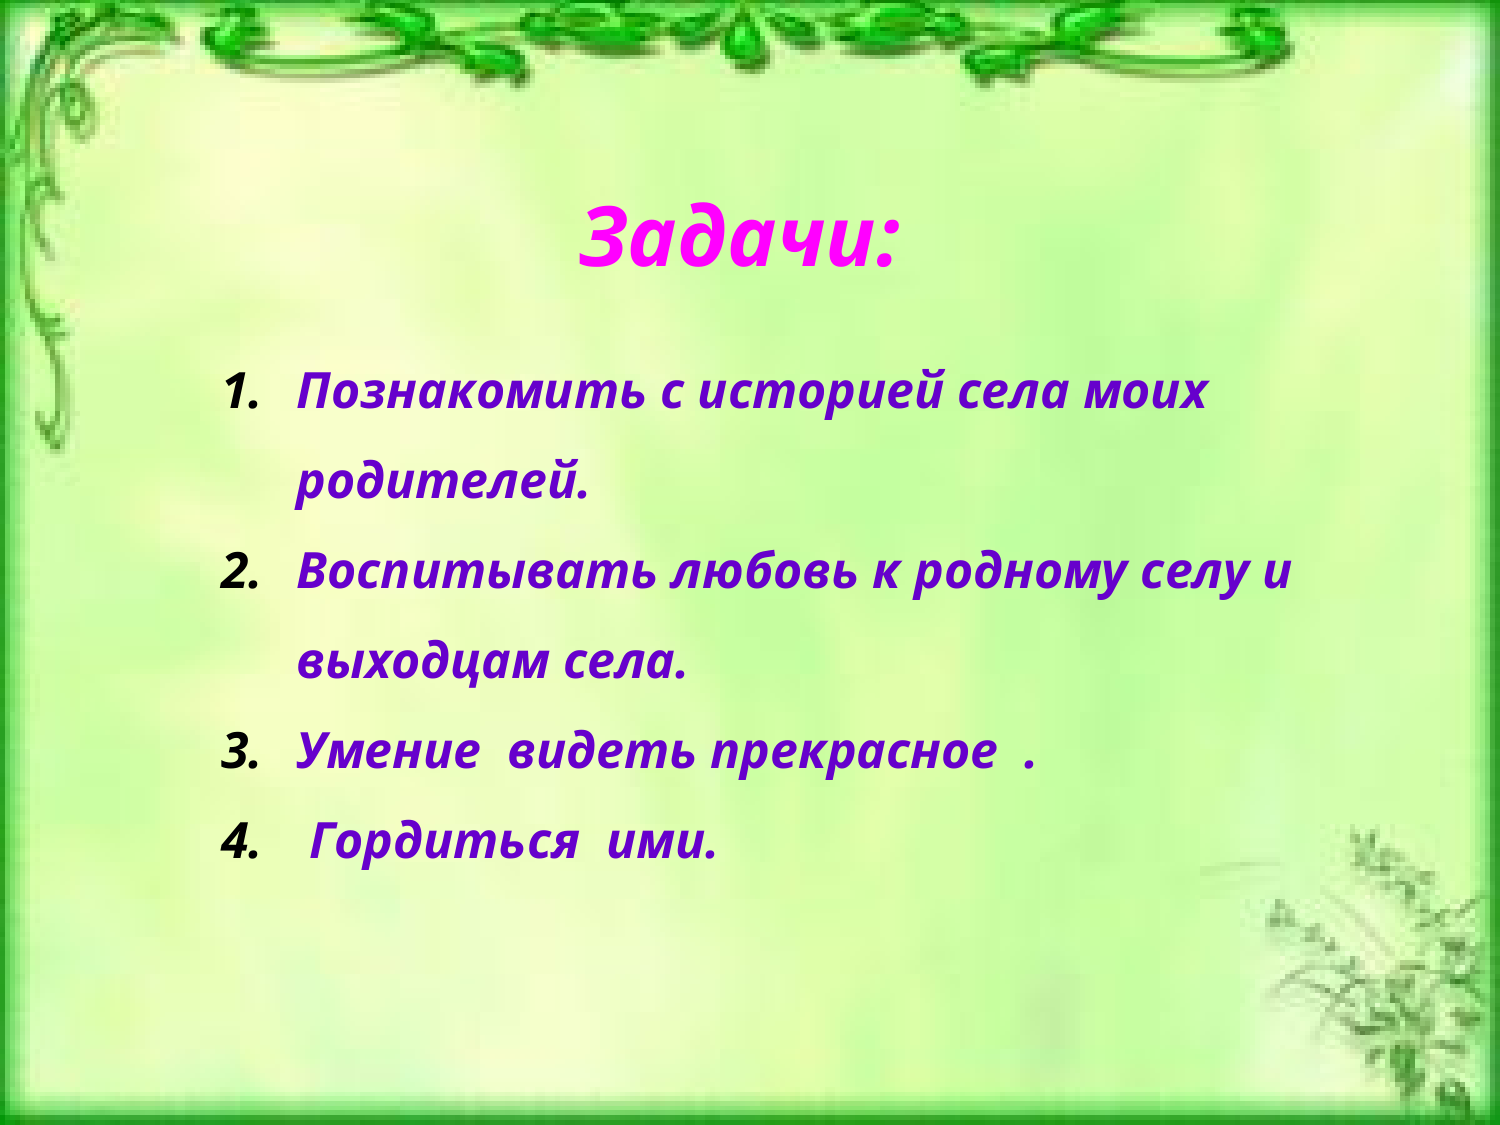

# Задачи:
Познакомить с историей села моих родителей.
Воспитывать любовь к родному селу и выходцам села.
Умение видеть прекрасное .
 Гордиться ими.